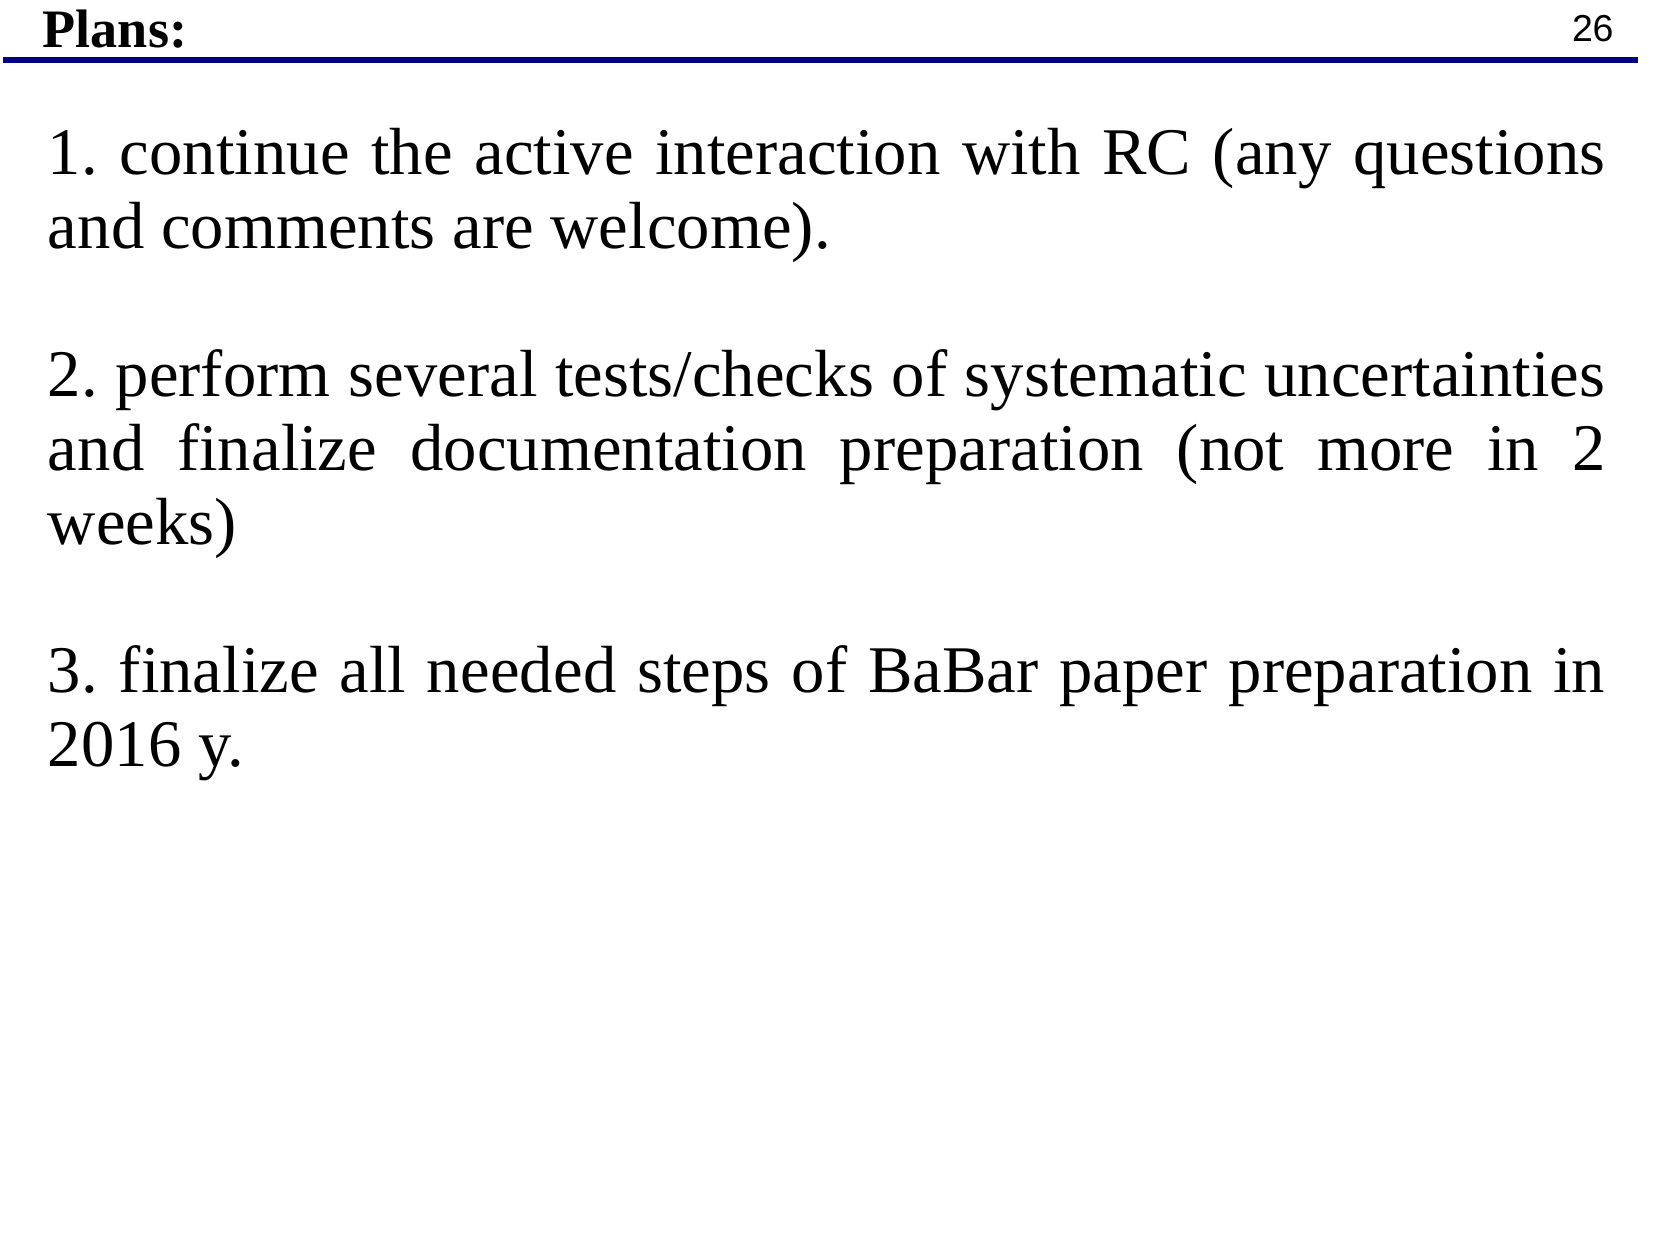

26
Plans:
1. continue the active interaction with RC (any questions and comments are welcome).
2. perform several tests/checks of systematic uncertainties and finalize documentation preparation (not more in 2 weeks)
3. finalize all needed steps of BaBar paper preparation in 2016 y.